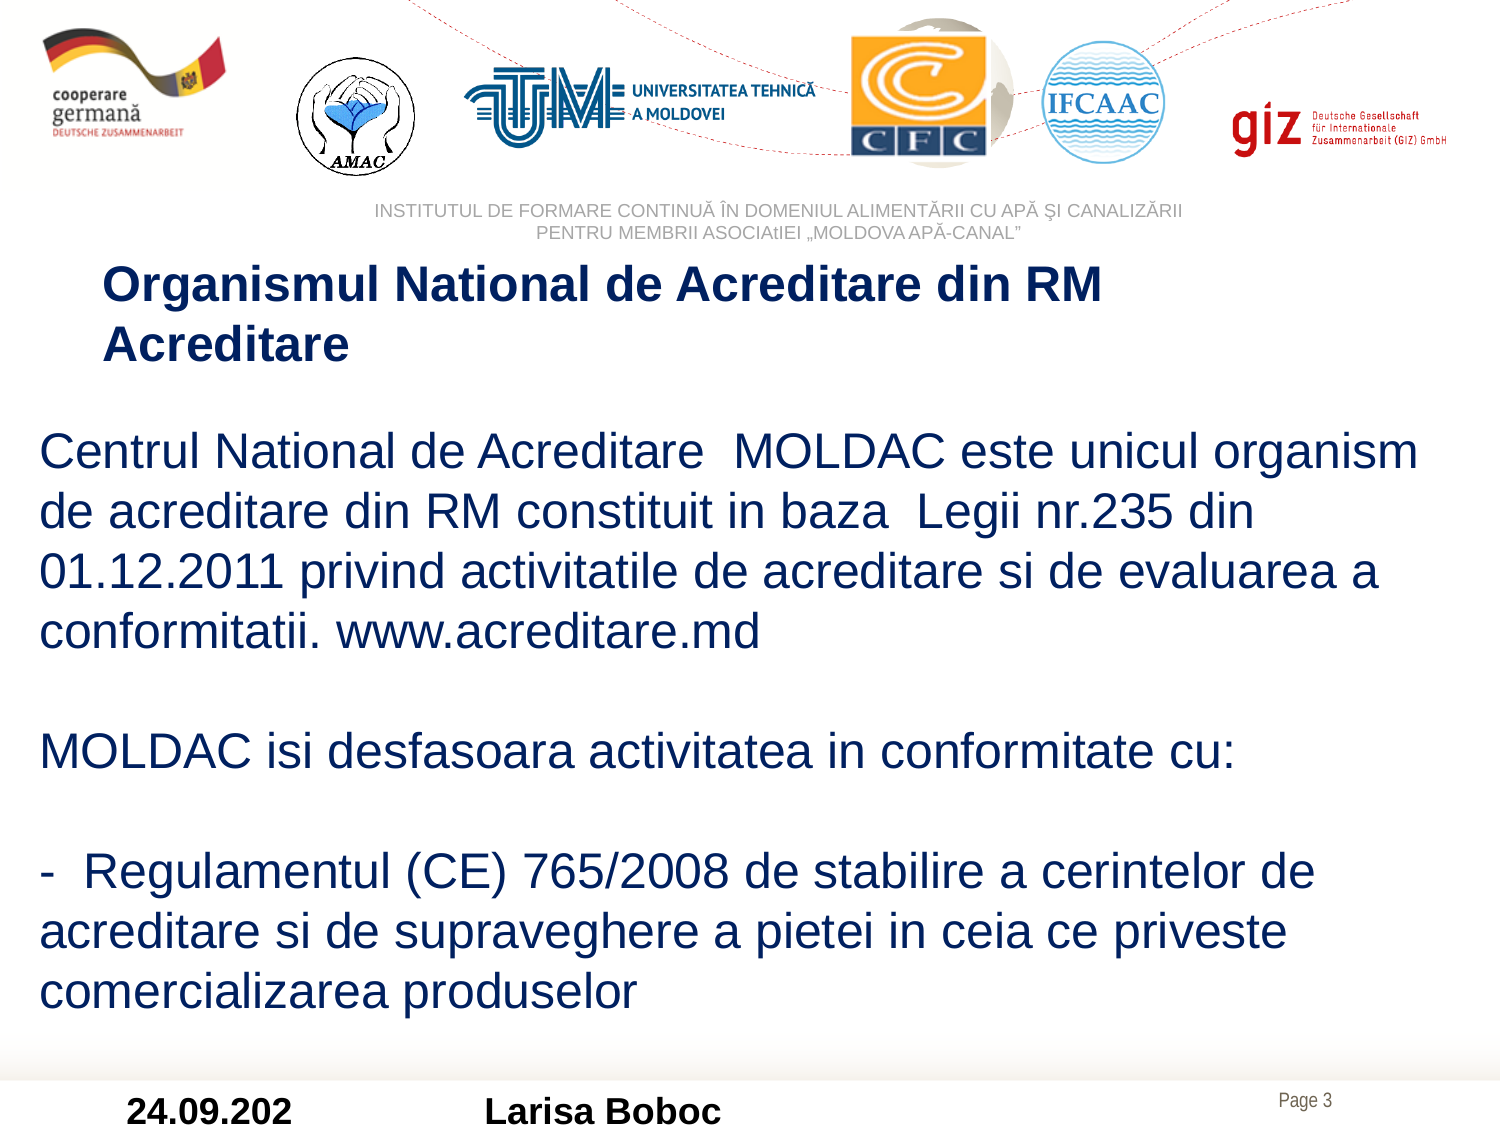

INSTITUTUL DE FORMARE CONTINUĂ ÎN DOMENIUL ALIMENTĂRII CU APĂ ŞI CANALIZĂRII
PENTRU MEMBRII ASOCIAtIEI „MOLDOVA APĂ-CANAL”
Organismul National de Acreditare din RM Acreditare
# Centrul National de Acreditare MOLDAC este unicul organism de acreditare din RM constituit in baza Legii nr.235 din 01.12.2011 privind activitatile de acreditare si de evaluarea a conformitatii. www.acreditare.md MOLDAC isi desfasoara activitatea in conformitate cu: - Regulamentul (CE) 765/2008 de stabilire a cerintelor de acreditare si de supraveghere a pietei in ceia ce priveste comercializarea produselor
Larisa Boboc